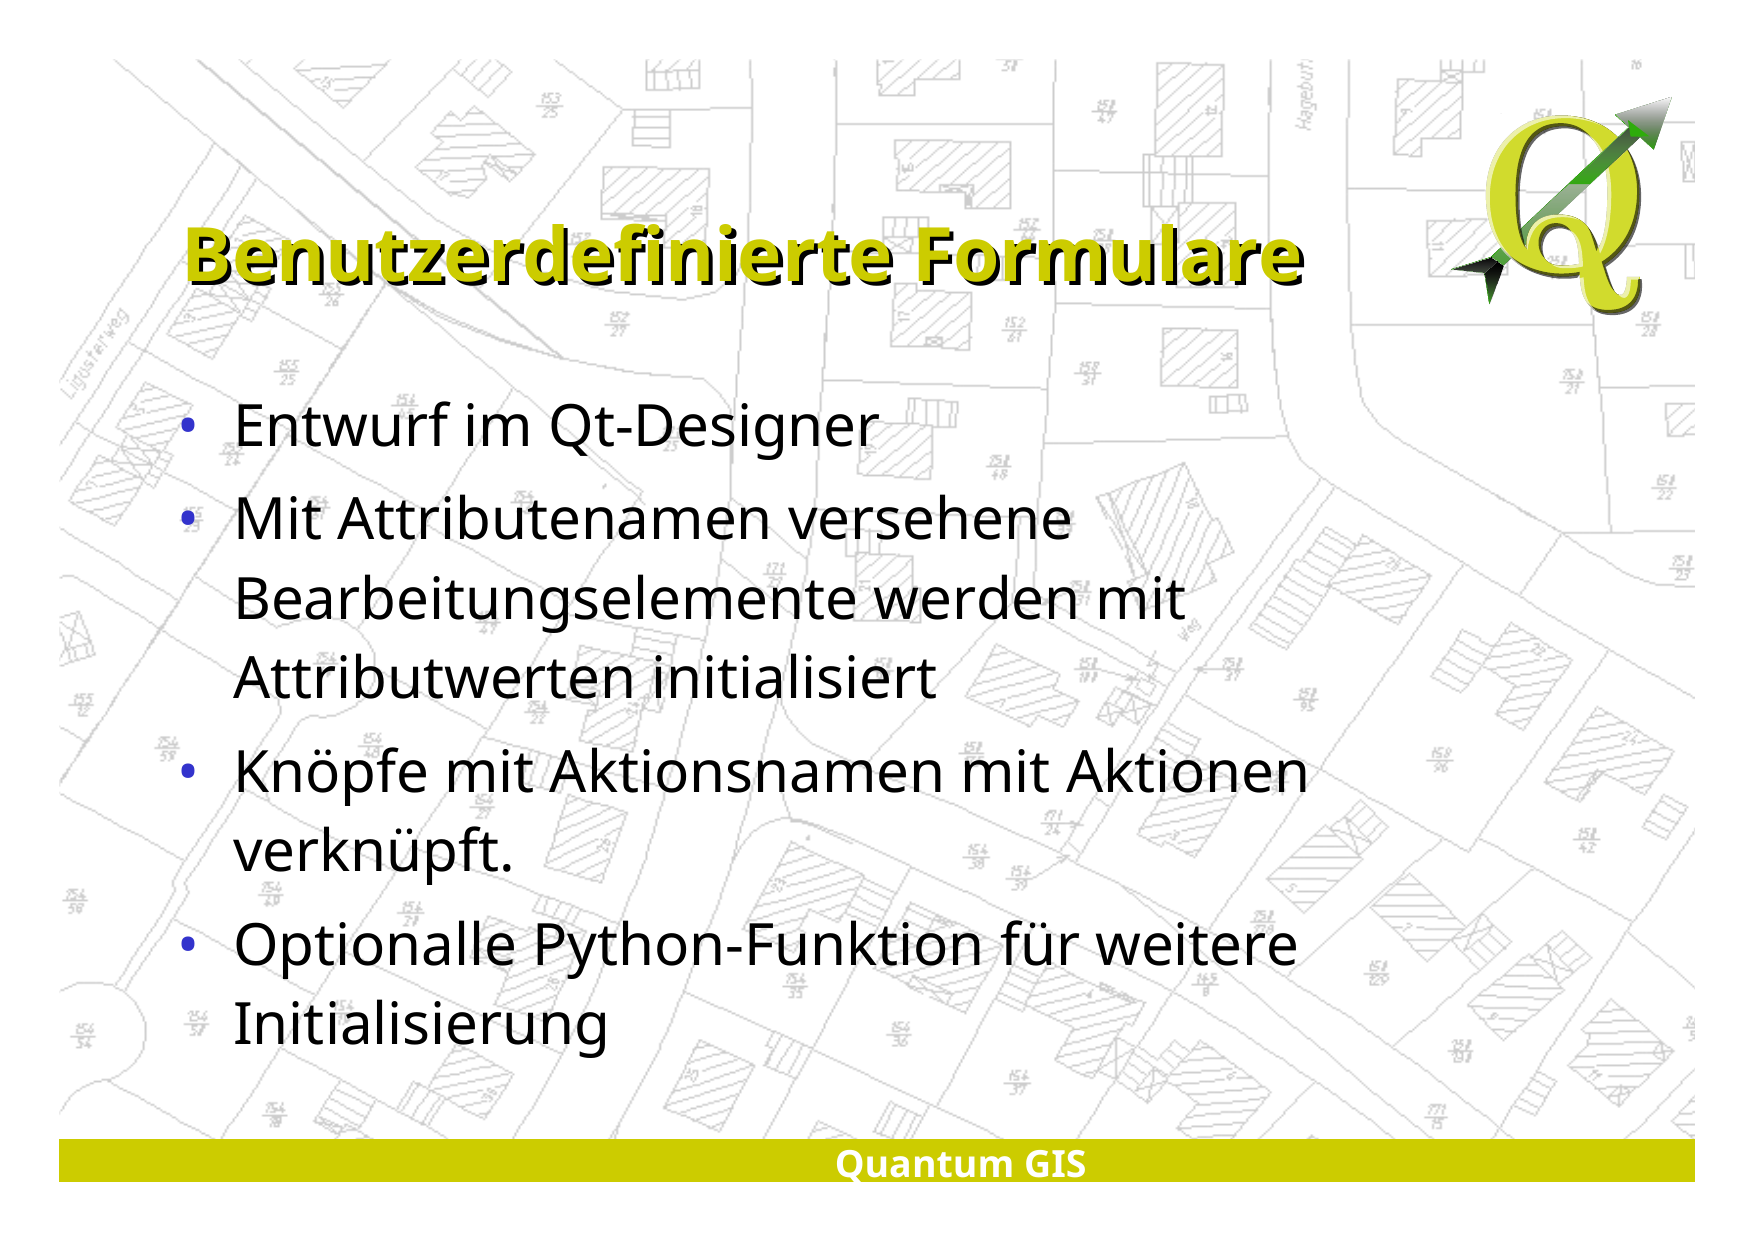

# Benutzerdefinierte Formulare
Entwurf im Qt-Designer
Mit Attributenamen versehene Bearbeitungselemente werden mit Attributwerten initialisiert
Knöpfe mit Aktionsnamen mit Aktionen verknüpft.
Optionalle Python-Funktion für weitere Initialisierung